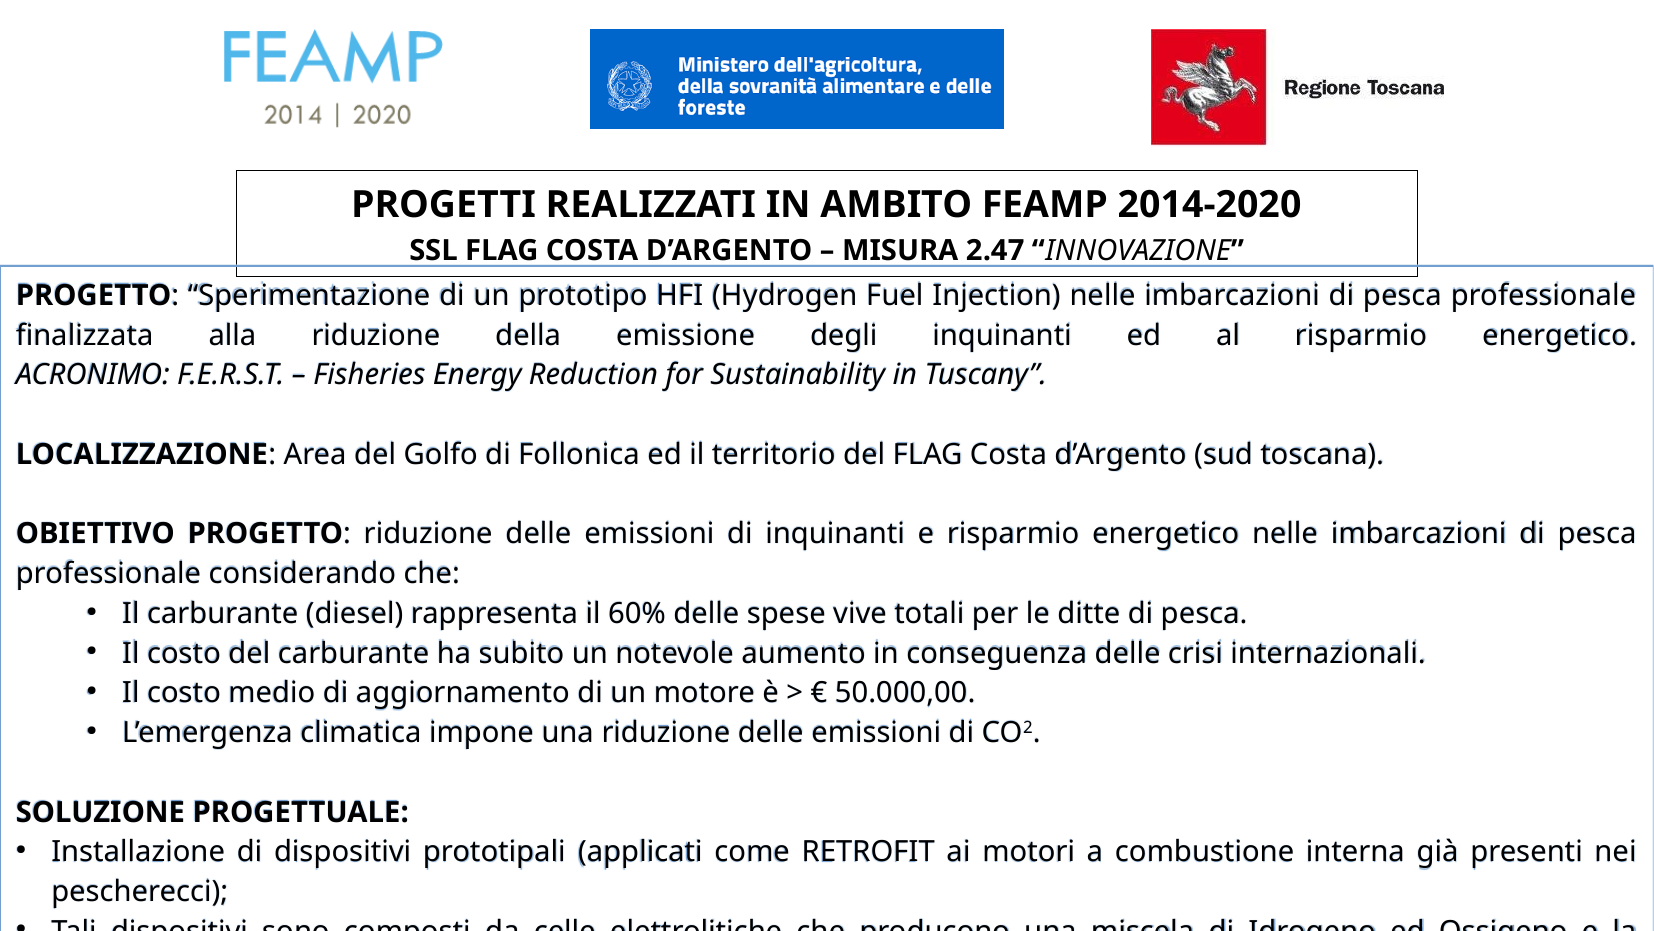

PROGETTI REALIZZATI IN AMBITO FEAMP 2014-2020
SSL FLAG COSTA D’ARGENTO – MISURA 2.47 “INNOVAZIONE”
PROGETTO: “Sperimentazione di un prototipo HFI (Hydrogen Fuel Injection) nelle imbarcazioni di pesca professionale finalizzata alla riduzione della emissione degli inquinanti ed al risparmio energetico.
ACRONIMO: F.E.R.S.T. – Fisheries Energy Reduction for Sustainability in Tuscany”.
LOCALIZZAZIONE: Area del Golfo di Follonica ed il territorio del FLAG Costa d’Argento (sud toscana).
OBIETTIVO PROGETTO: riduzione delle emissioni di inquinanti e risparmio energetico nelle imbarcazioni di pesca professionale considerando che:
Il carburante (diesel) rappresenta il 60% delle spese vive totali per le ditte di pesca.
Il costo del carburante ha subito un notevole aumento in conseguenza delle crisi internazionali.
Il costo medio di aggiornamento di un motore è > € 50.000,00.
L’emergenza climatica impone una riduzione delle emissioni di CO2.
SOLUZIONE PROGETTUALE:
Installazione di dispositivi prototipali (applicati come RETROFIT ai motori a combustione interna già presenti nei pescherecci);
Tali dispositivi sono composti da celle elettrolitiche che producono una miscela di Idrogeno ed Ossigeno e la immettono automaticamente nella camere di combustione per ottimizzare la combustione dei motori;